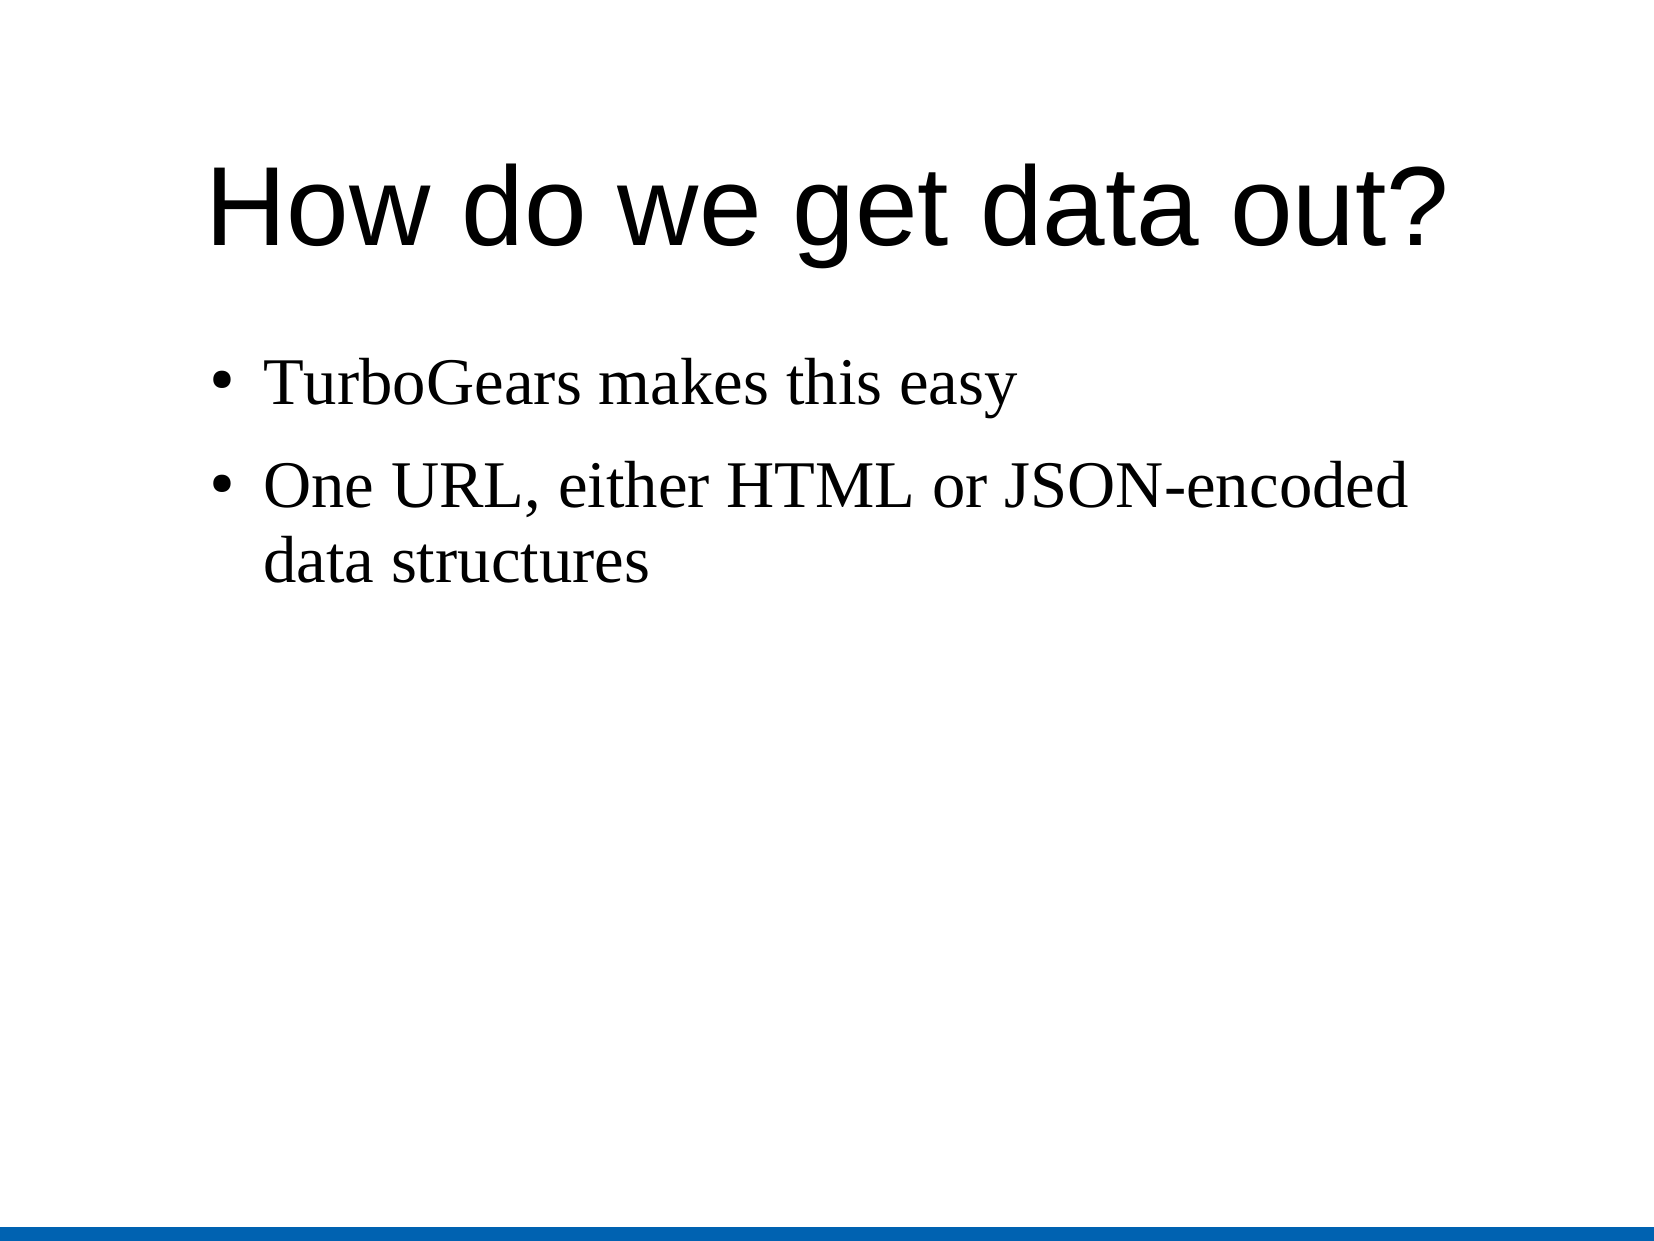

# How do we get data out?
TurboGears makes this easy
One URL, either HTML or JSON-encoded data structures